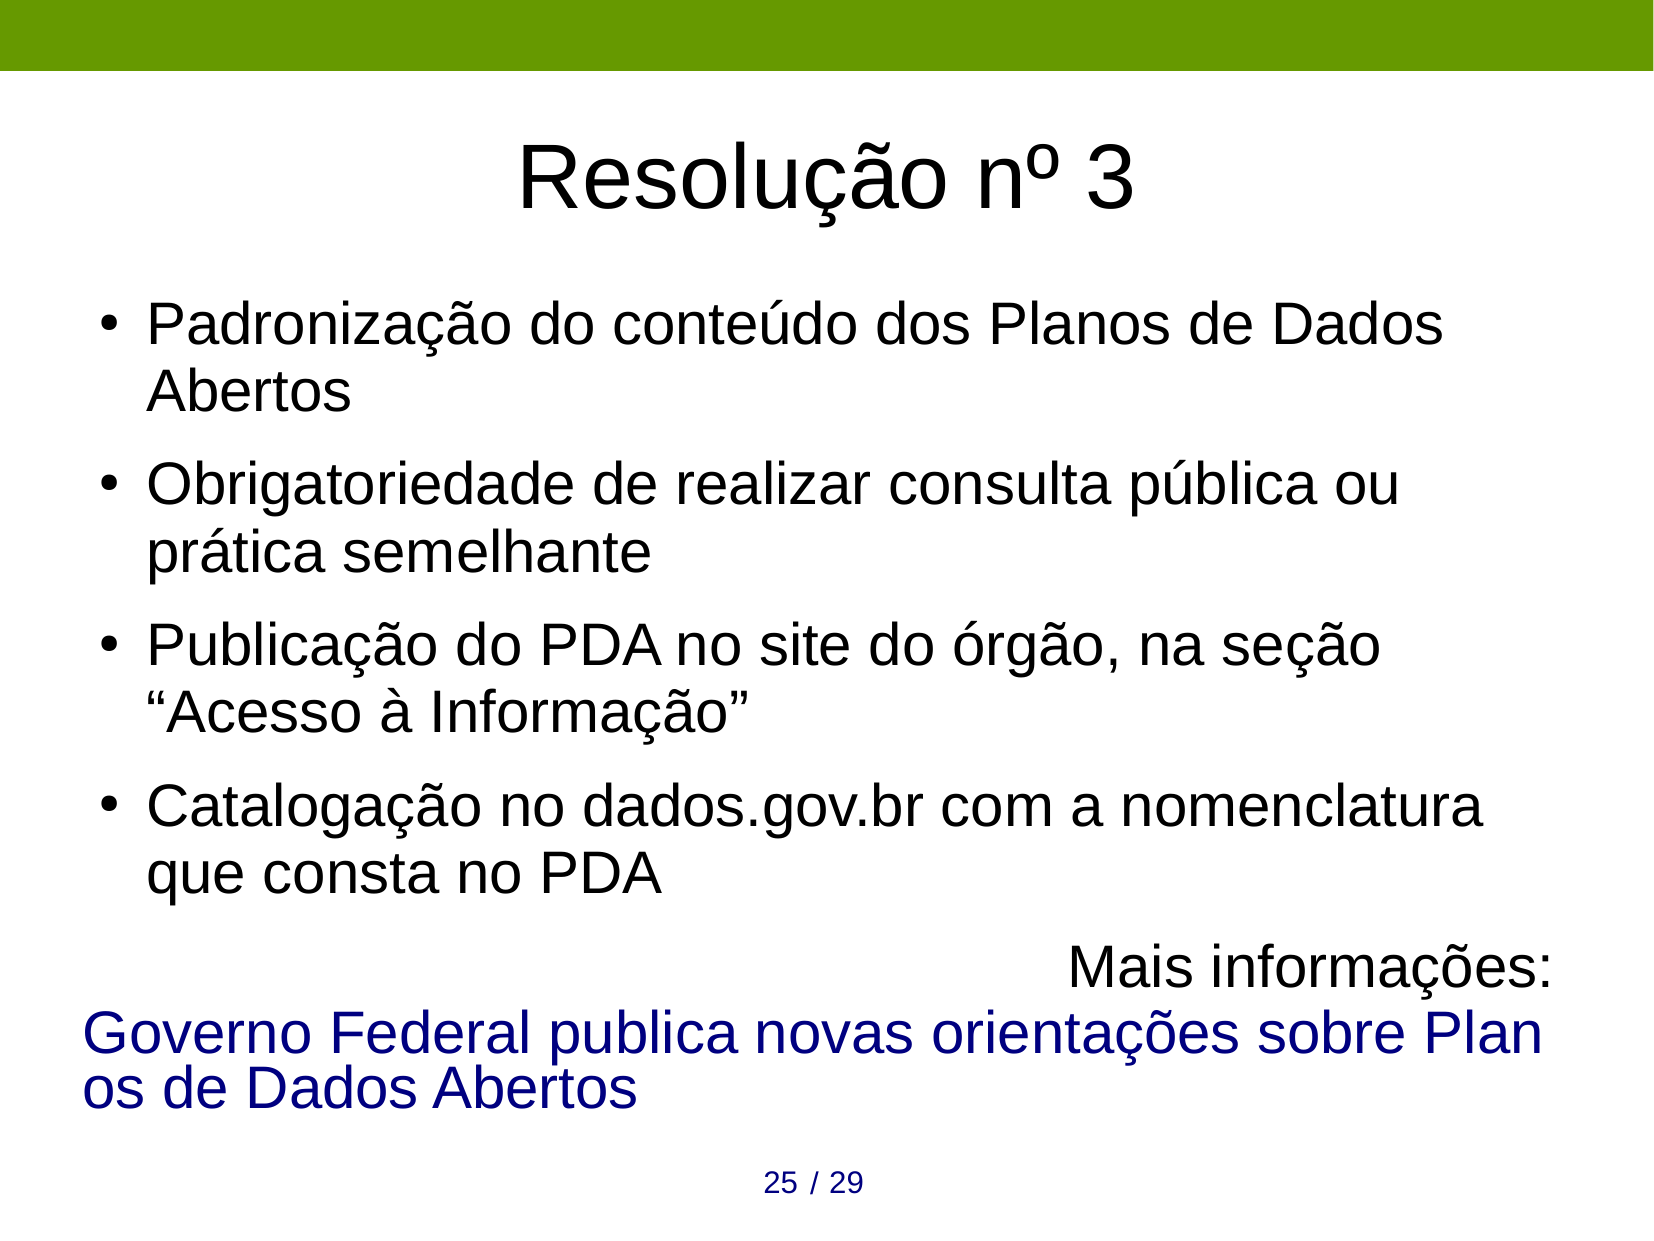

# Resolução nº 3
Padronização do conteúdo dos Planos de Dados Abertos
Obrigatoriedade de realizar consulta pública ou prática semelhante
Publicação do PDA no site do órgão, na seção “Acesso à Informação”
Catalogação no dados.gov.br com a nomenclatura que consta no PDA
Mais informações: Governo Federal publica novas orientações sobre Planos de Dados Abertos
/
29